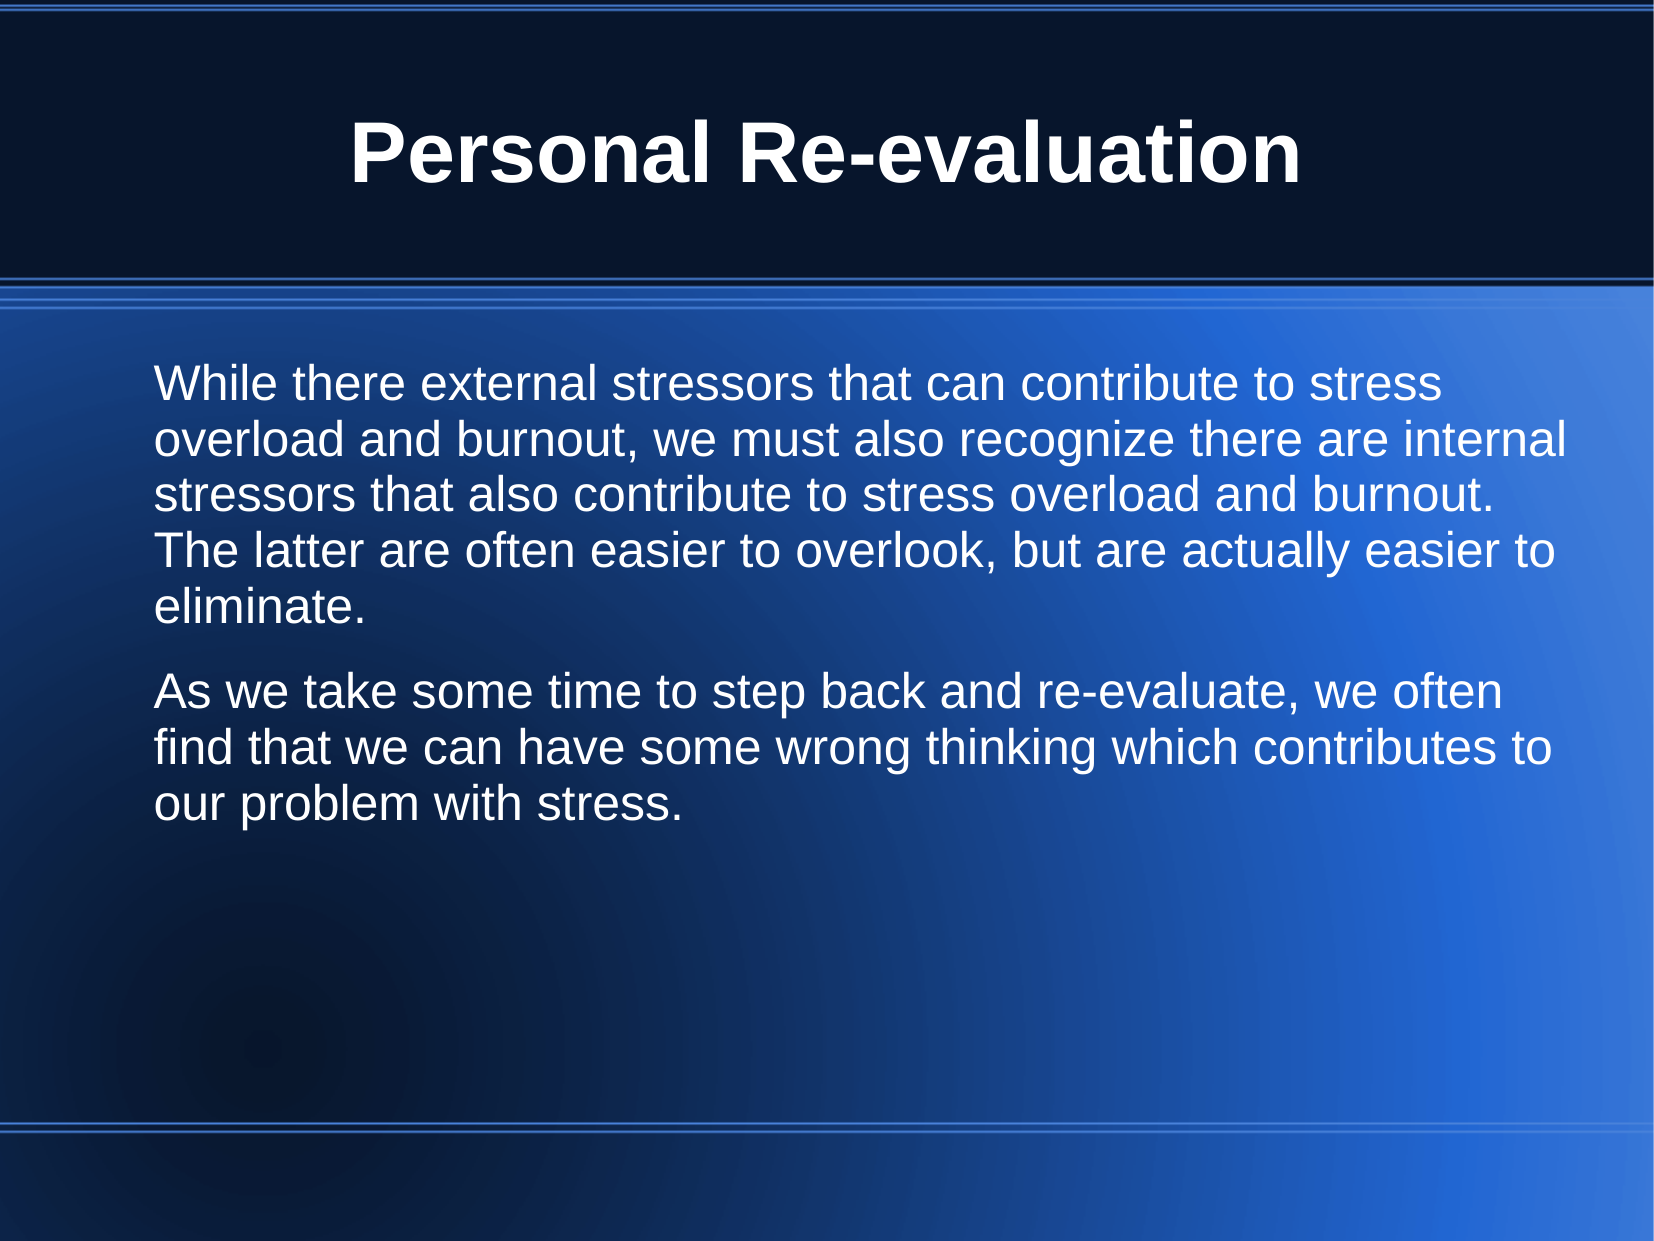

# Personal Re-evaluation
While there external stressors that can contribute to stress overload and burnout, we must also recognize there are internal stressors that also contribute to stress overload and burnout. The latter are often easier to overlook, but are actually easier to eliminate.
As we take some time to step back and re-evaluate, we often find that we can have some wrong thinking which contributes to our problem with stress.